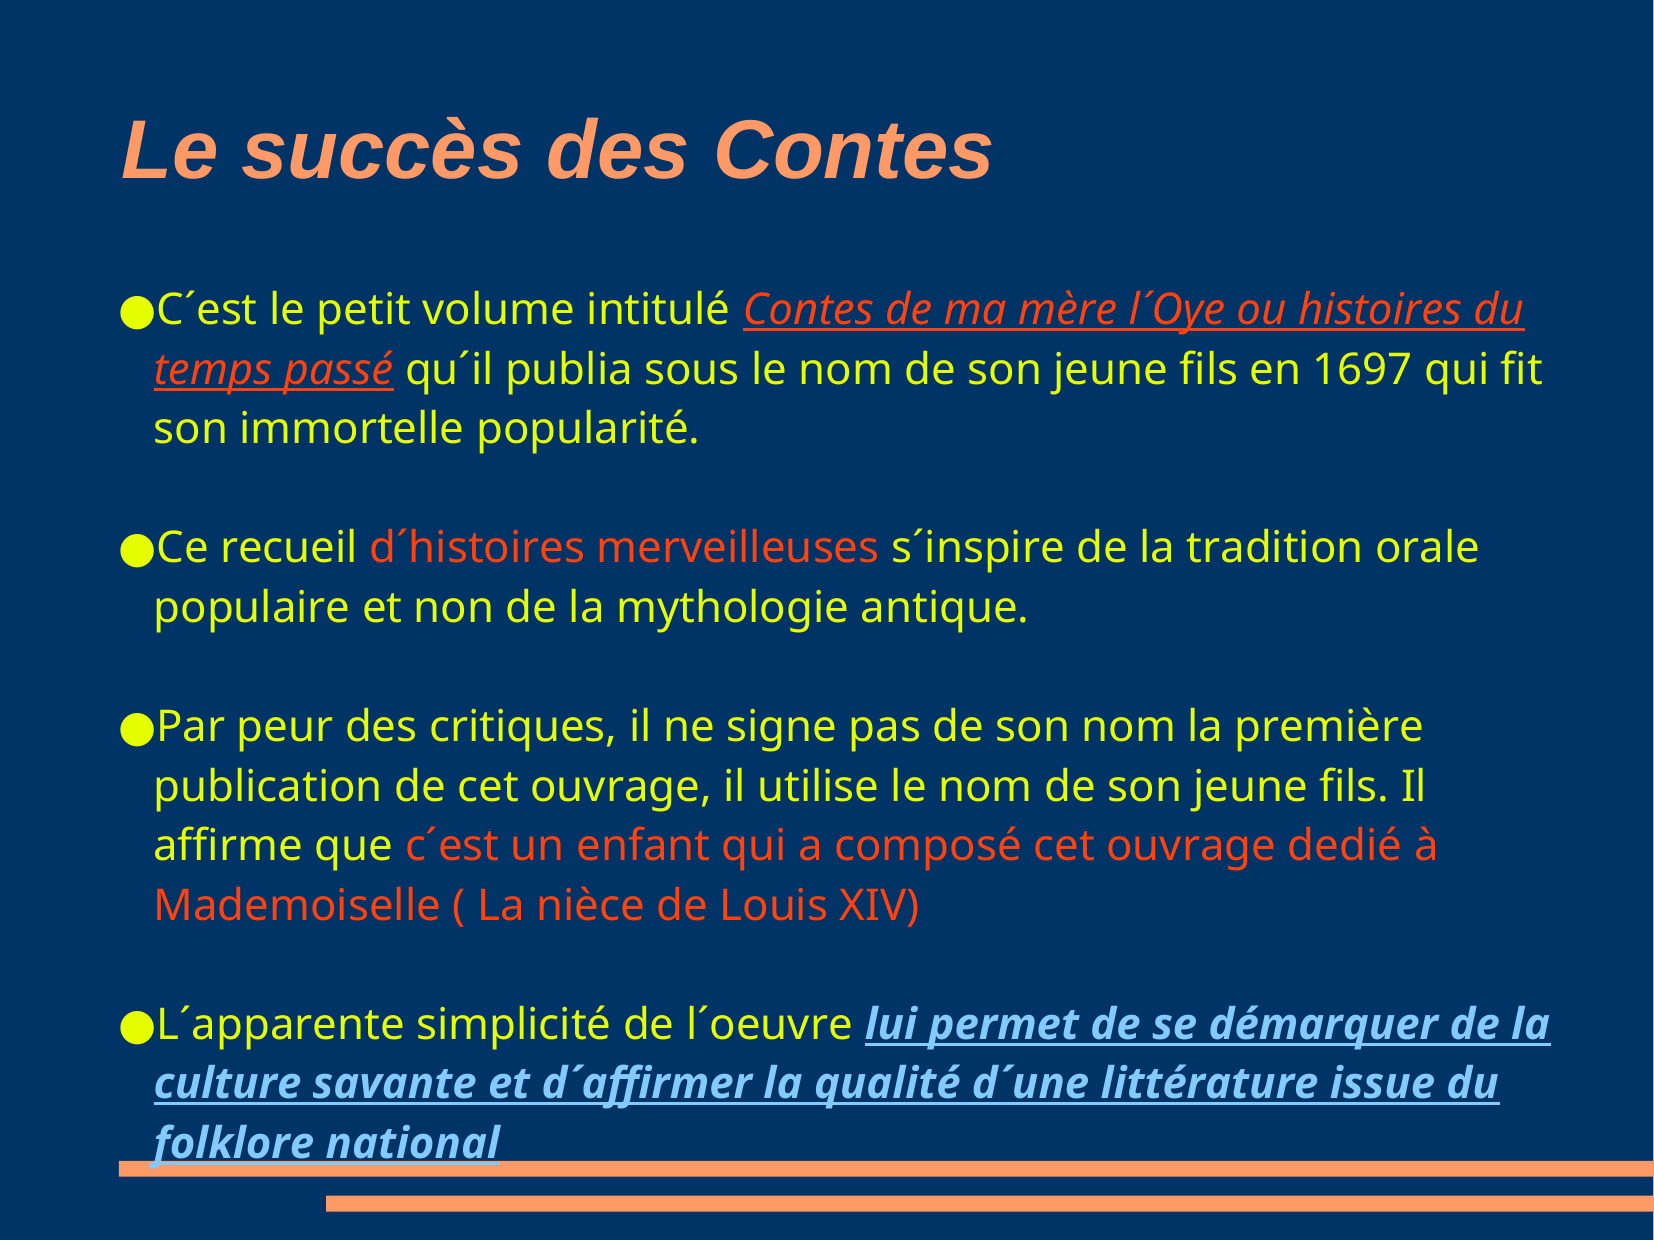

# Le succès des Contes
●C´est le petit volume intitulé Contes de ma mère l´Oye ou histoires du temps passé qu´il publia sous le nom de son jeune fils en 1697 qui fit son immortelle popularité.
●Ce recueil d´histoires merveilleuses s´inspire de la tradition orale populaire et non de la mythologie antique.
●Par peur des critiques, il ne signe pas de son nom la première publication de cet ouvrage, il utilise le nom de son jeune fils. Il affirme que c´est un enfant qui a composé cet ouvrage dedié à Mademoiselle ( La nièce de Louis XIV)
●L´apparente simplicité de l´oeuvre lui permet de se démarquer de la culture savante et d´affirmer la qualité d´une littérature issue du folklore national